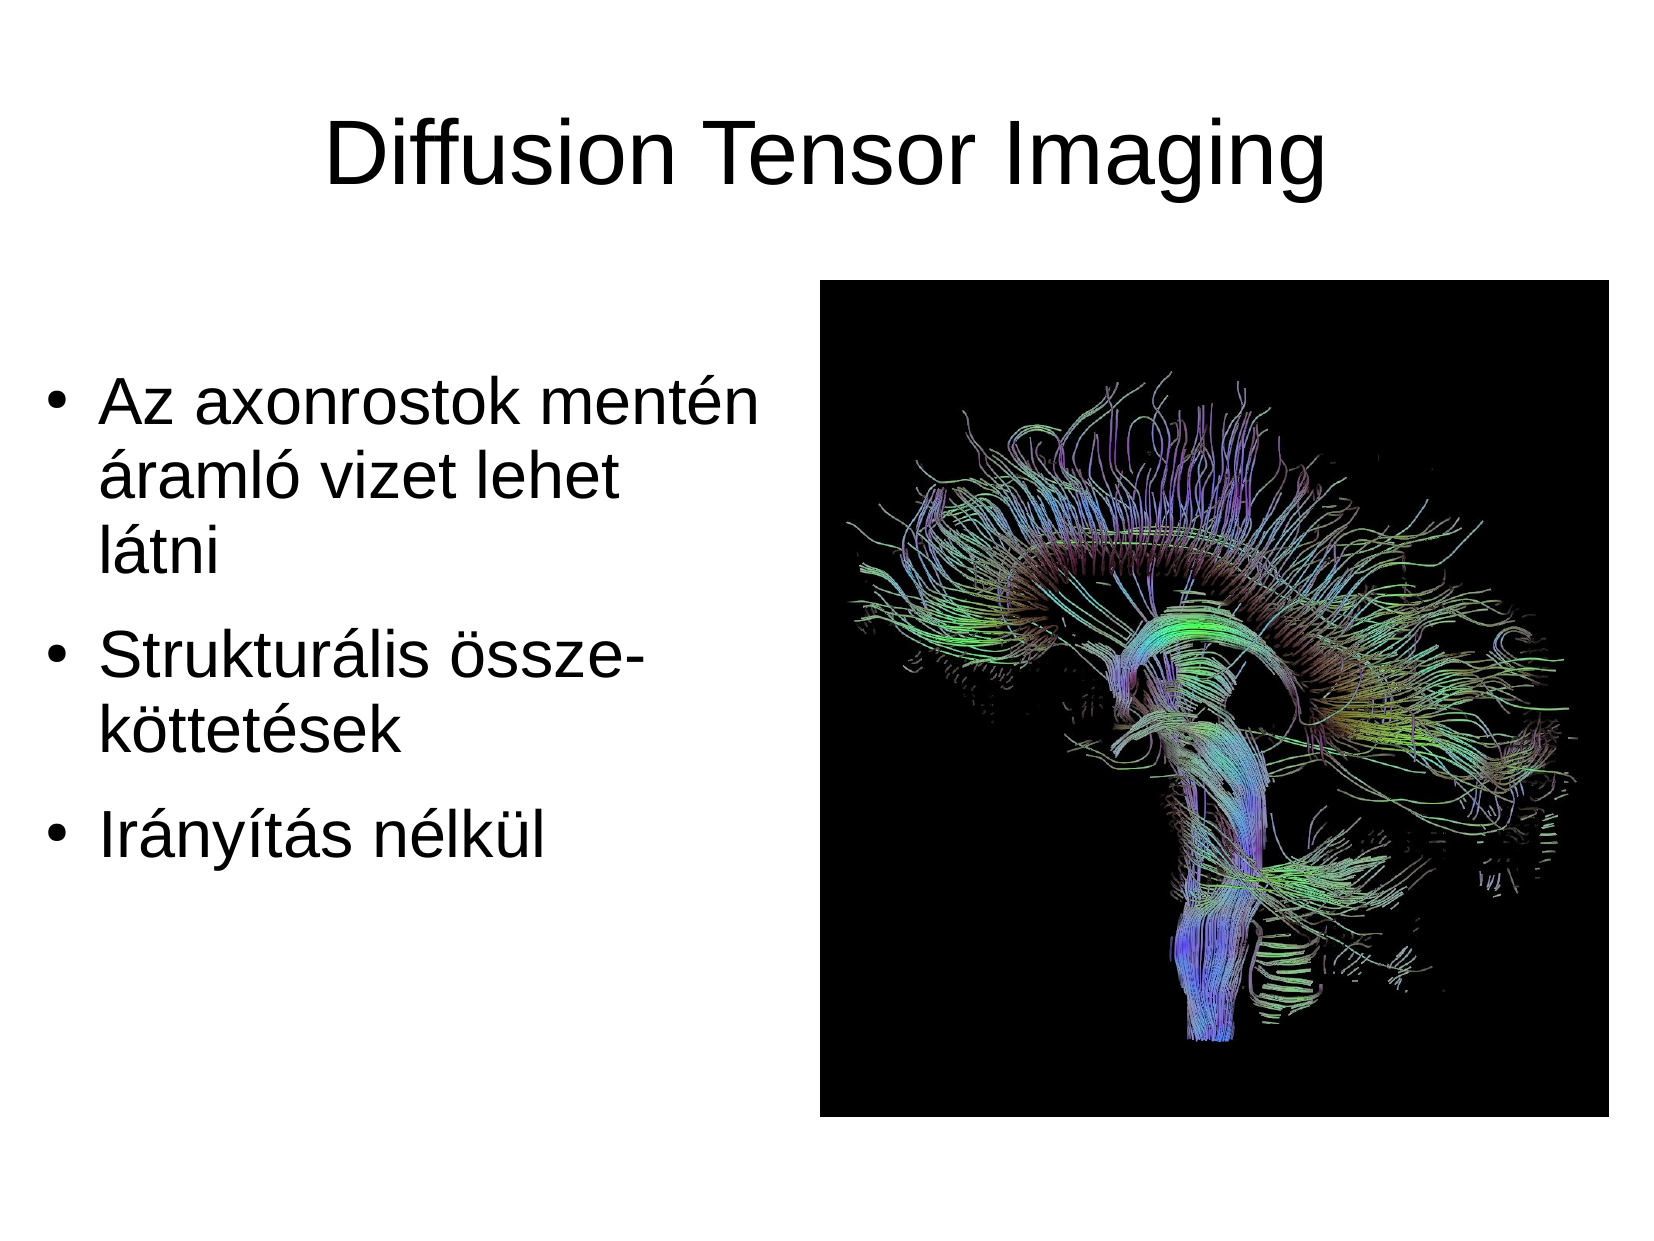

# Diffusion Tensor Imaging
Az axonrostok mentén
áramló vizet lehet
látni
Strukturális össze-
köttetések
Irányítás nélkül